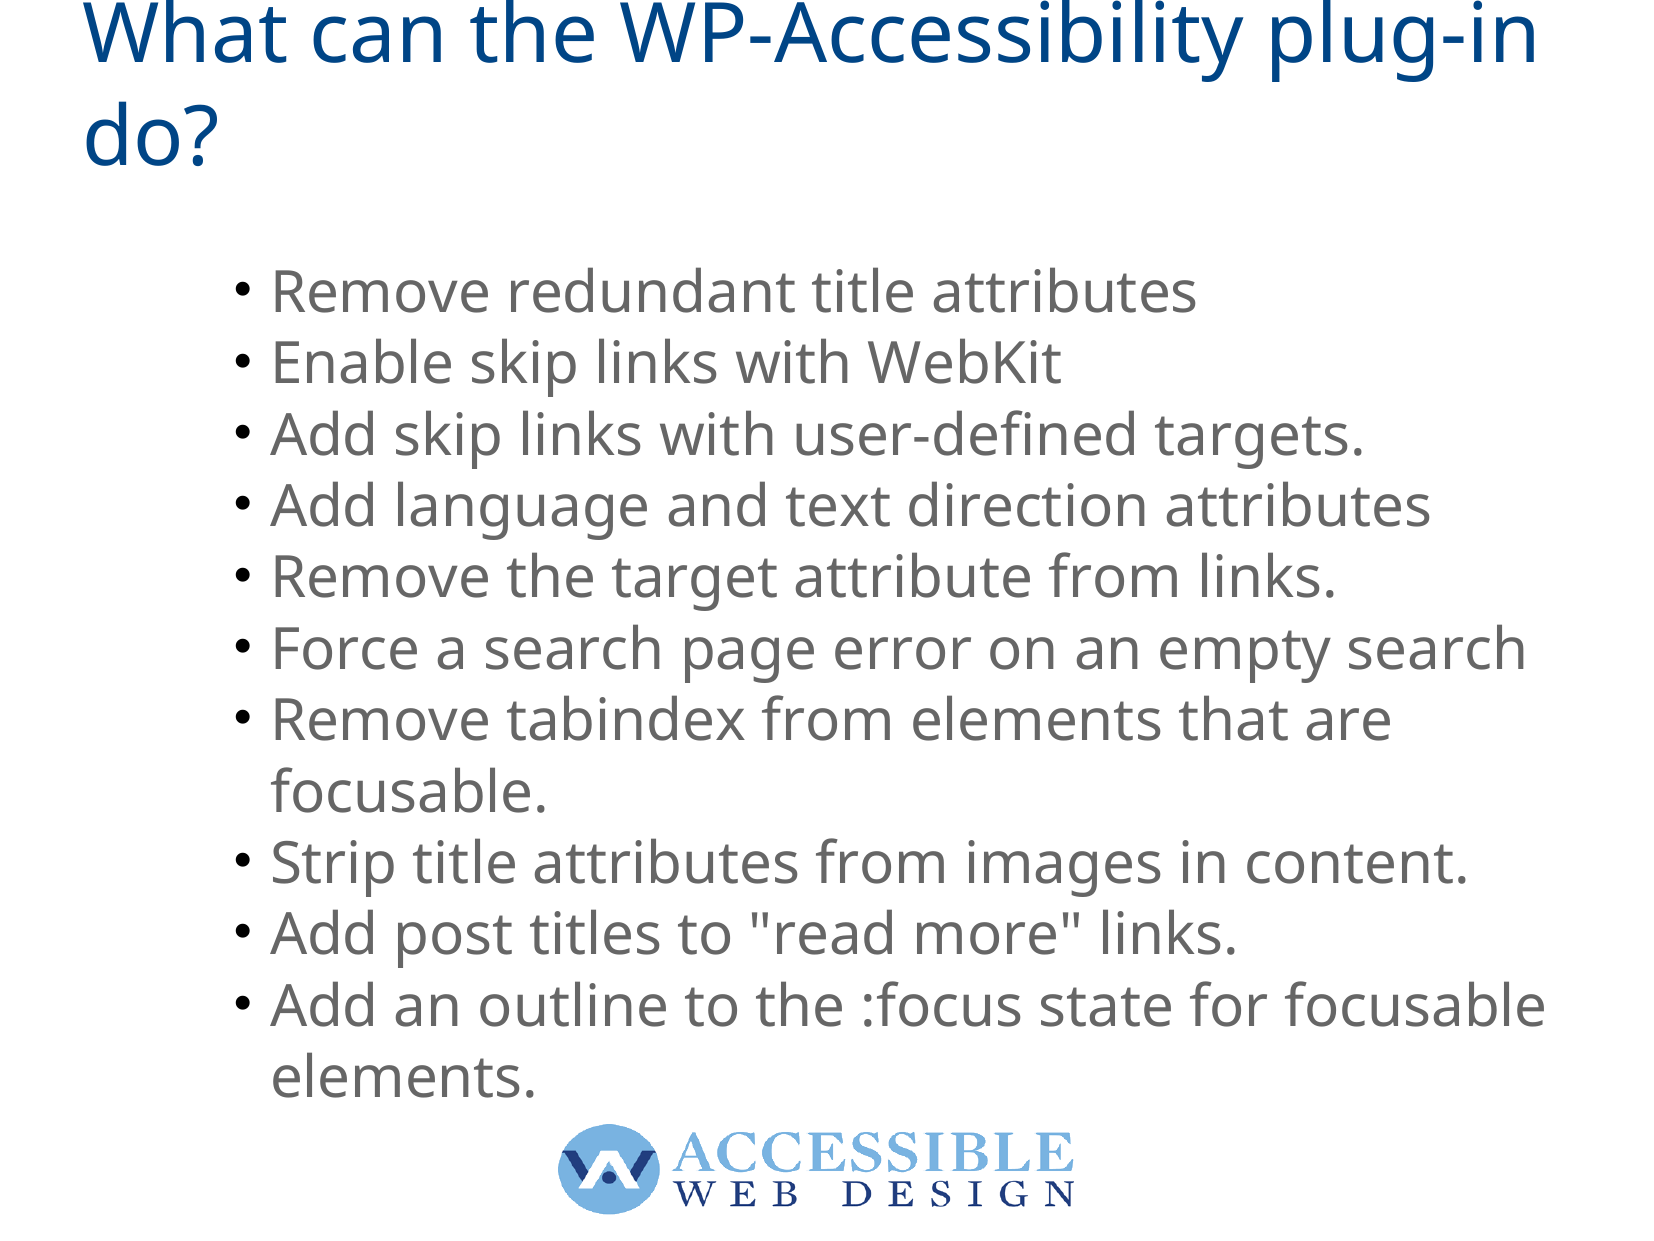

What can the WP-Accessibility plug-in do?
Remove redundant title attributes
Enable skip links with WebKit
Add skip links with user-defined targets.
Add language and text direction attributes
Remove the target attribute from links.
Force a search page error on an empty search
Remove tabindex from elements that are focusable.
Strip title attributes from images in content.
Add post titles to "read more" links.
Add an outline to the :focus state for focusable elements.